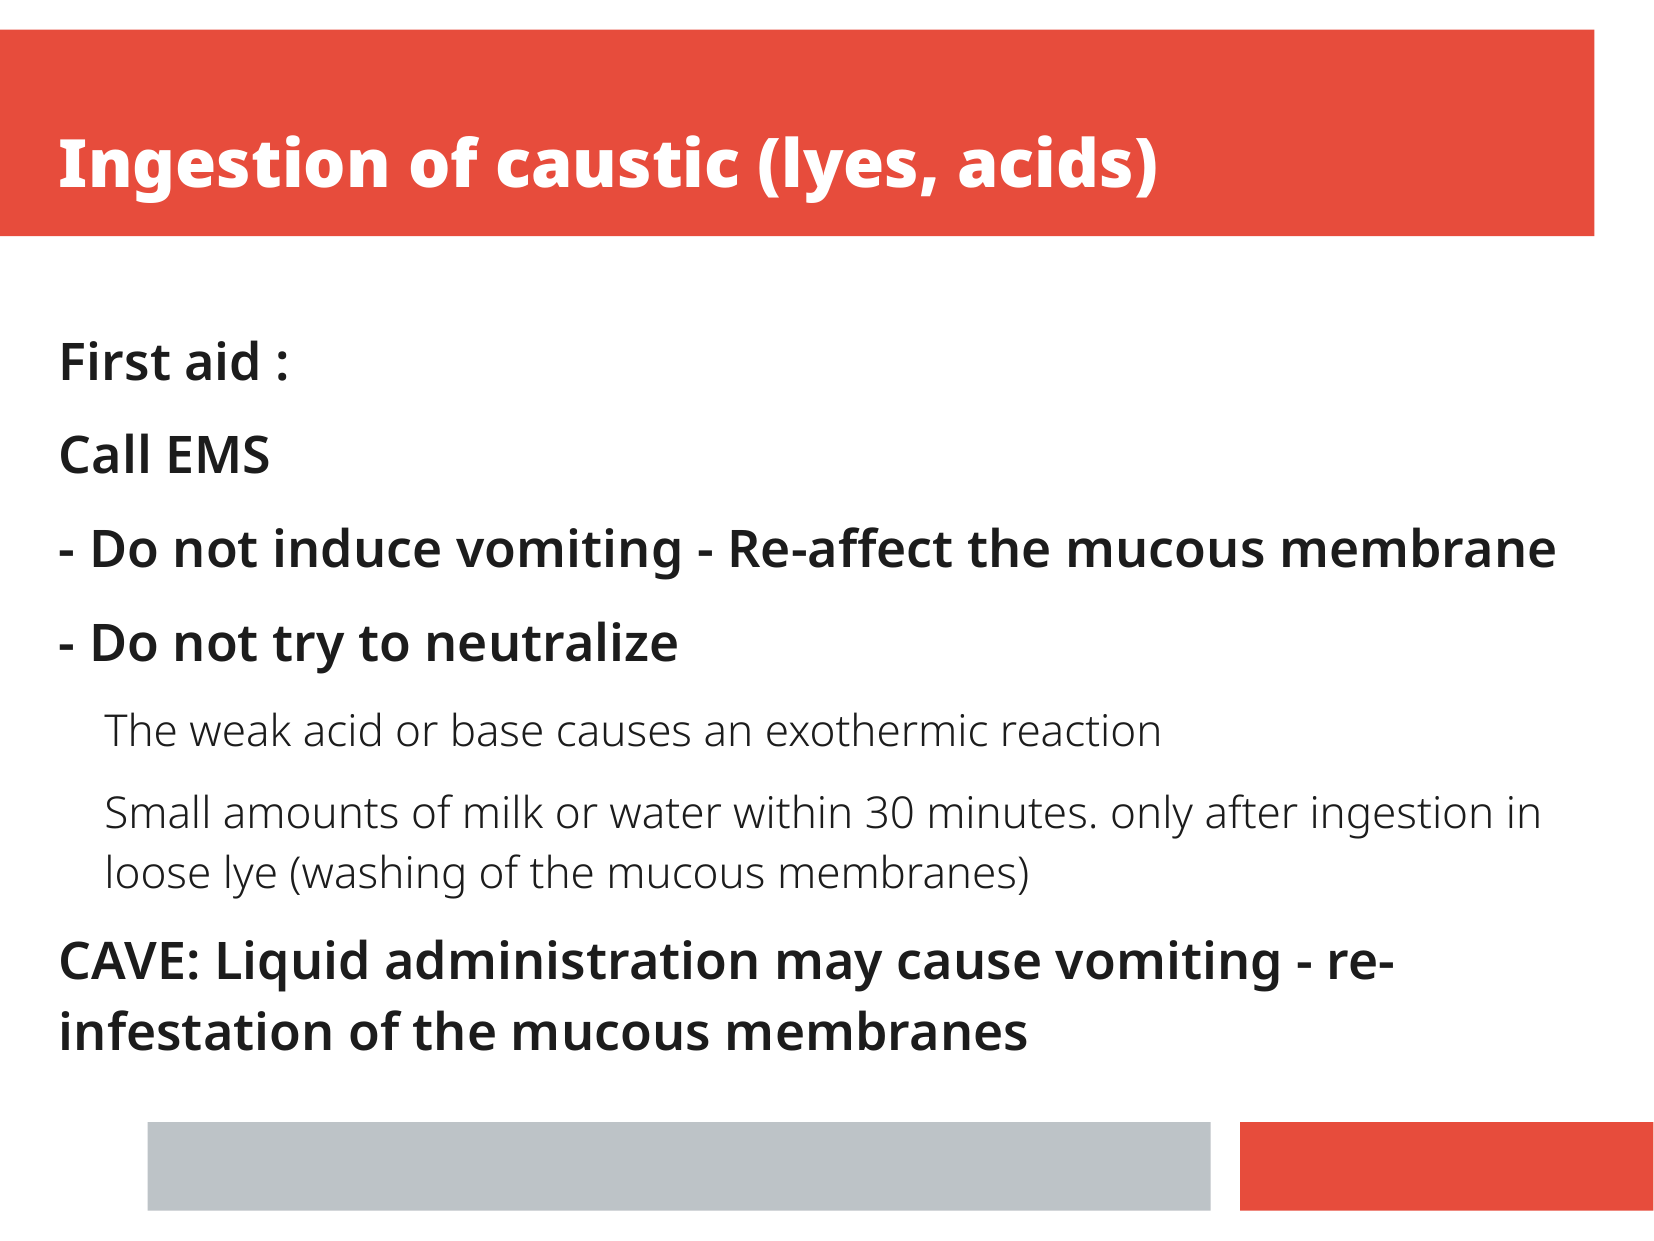

# Ingestion of caustic (lyes, acids)
First aid :
Call EMS
- Do not induce vomiting - Re-affect the mucous membrane
- Do not try to neutralize
The weak acid or base causes an exothermic reaction
Small amounts of milk or water within 30 minutes. only after ingestion in loose lye (washing of the mucous membranes)
CAVE: Liquid administration may cause vomiting - re-infestation of the mucous membranes